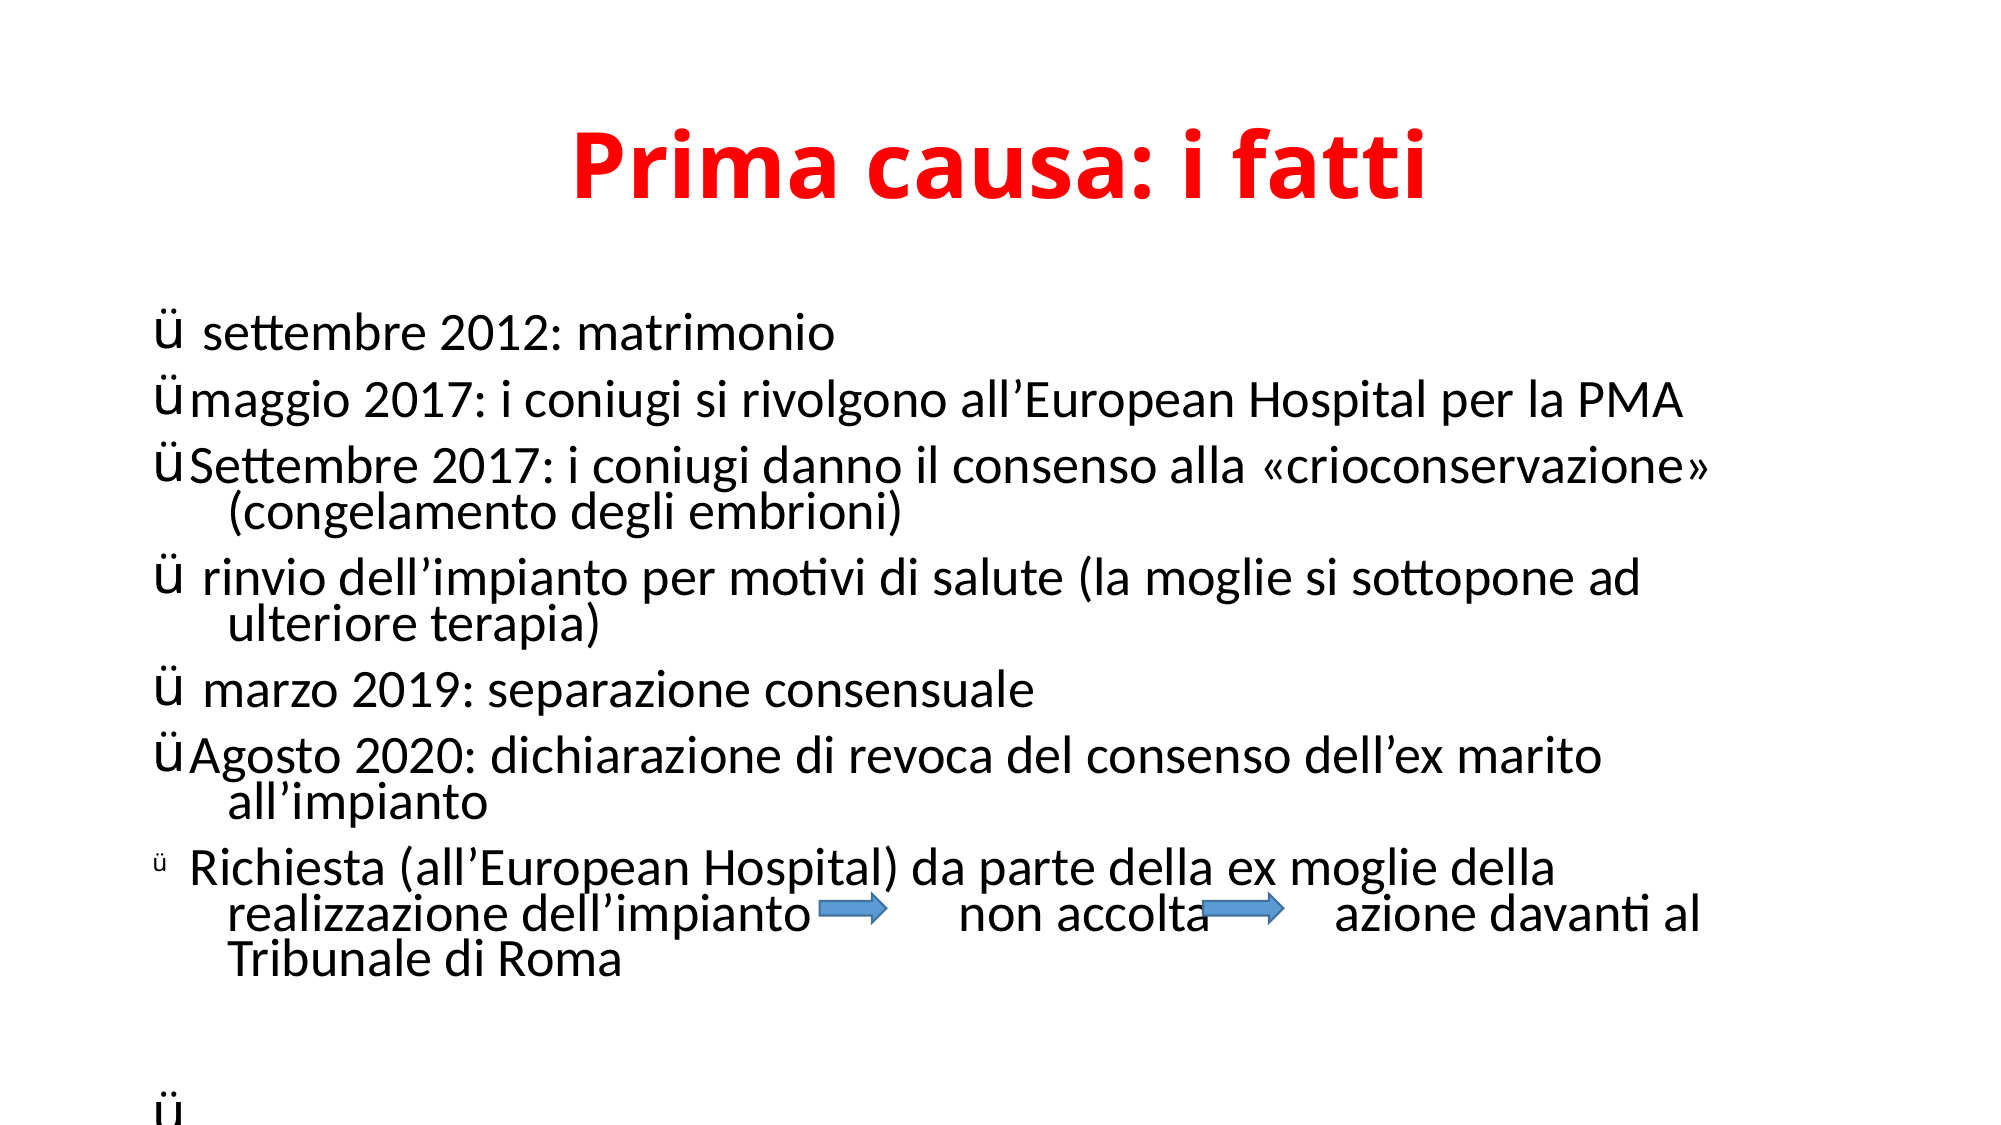

# Prima causa: i fatti
 settembre 2012: matrimonio
maggio 2017: i coniugi si rivolgono all’European Hospital per la PMA
Settembre 2017: i coniugi danno il consenso alla «crioconservazione» (congelamento degli embrioni)
 rinvio dell’impianto per motivi di salute (la moglie si sottopone ad ulteriore terapia)
 marzo 2019: separazione consensuale
Agosto 2020: dichiarazione di revoca del consenso dell’ex marito all’impianto
Richiesta (all’European Hospital) da parte della ex moglie della realizzazione dell’impianto non accolta azione davanti al Tribunale di Roma